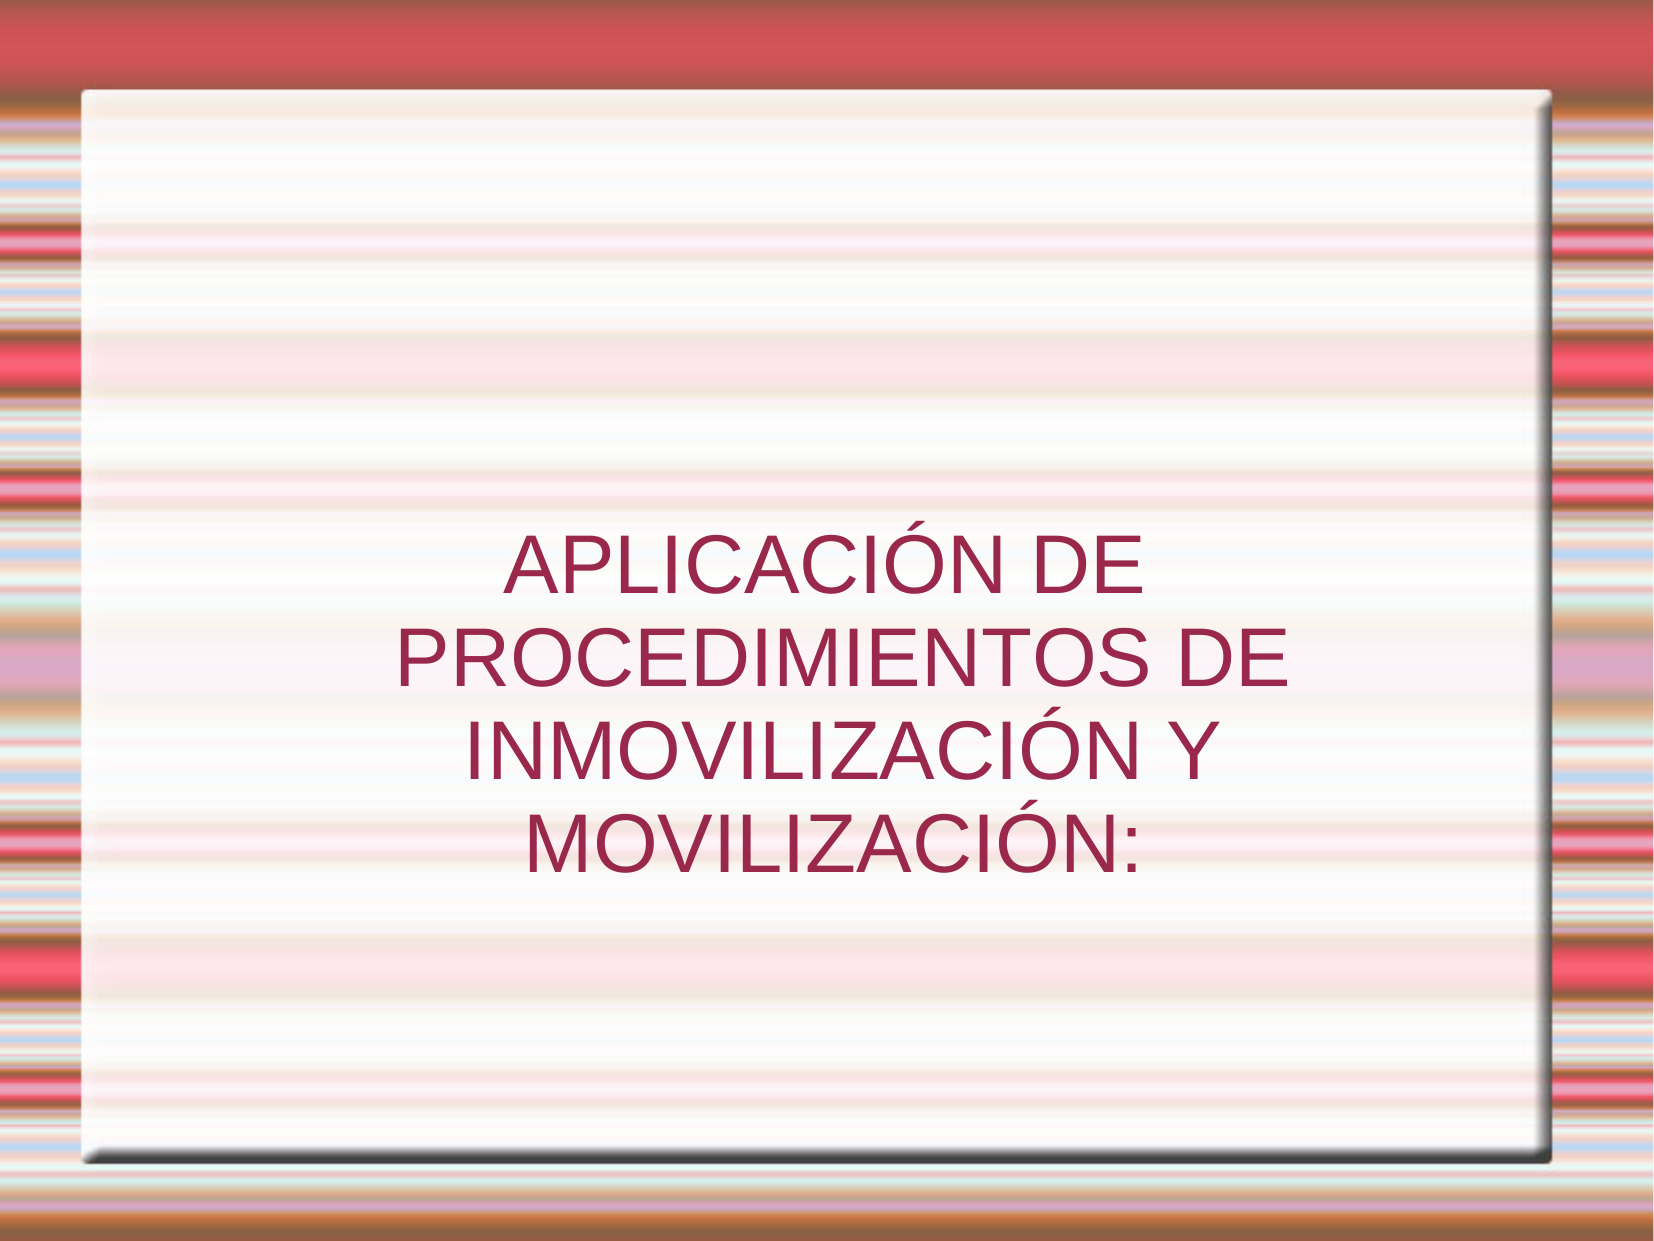

#
APLICACIÓN DE PROCEDIMIENTOS DE INMOVILIZACIÓN Y MOVILIZACIÓN: